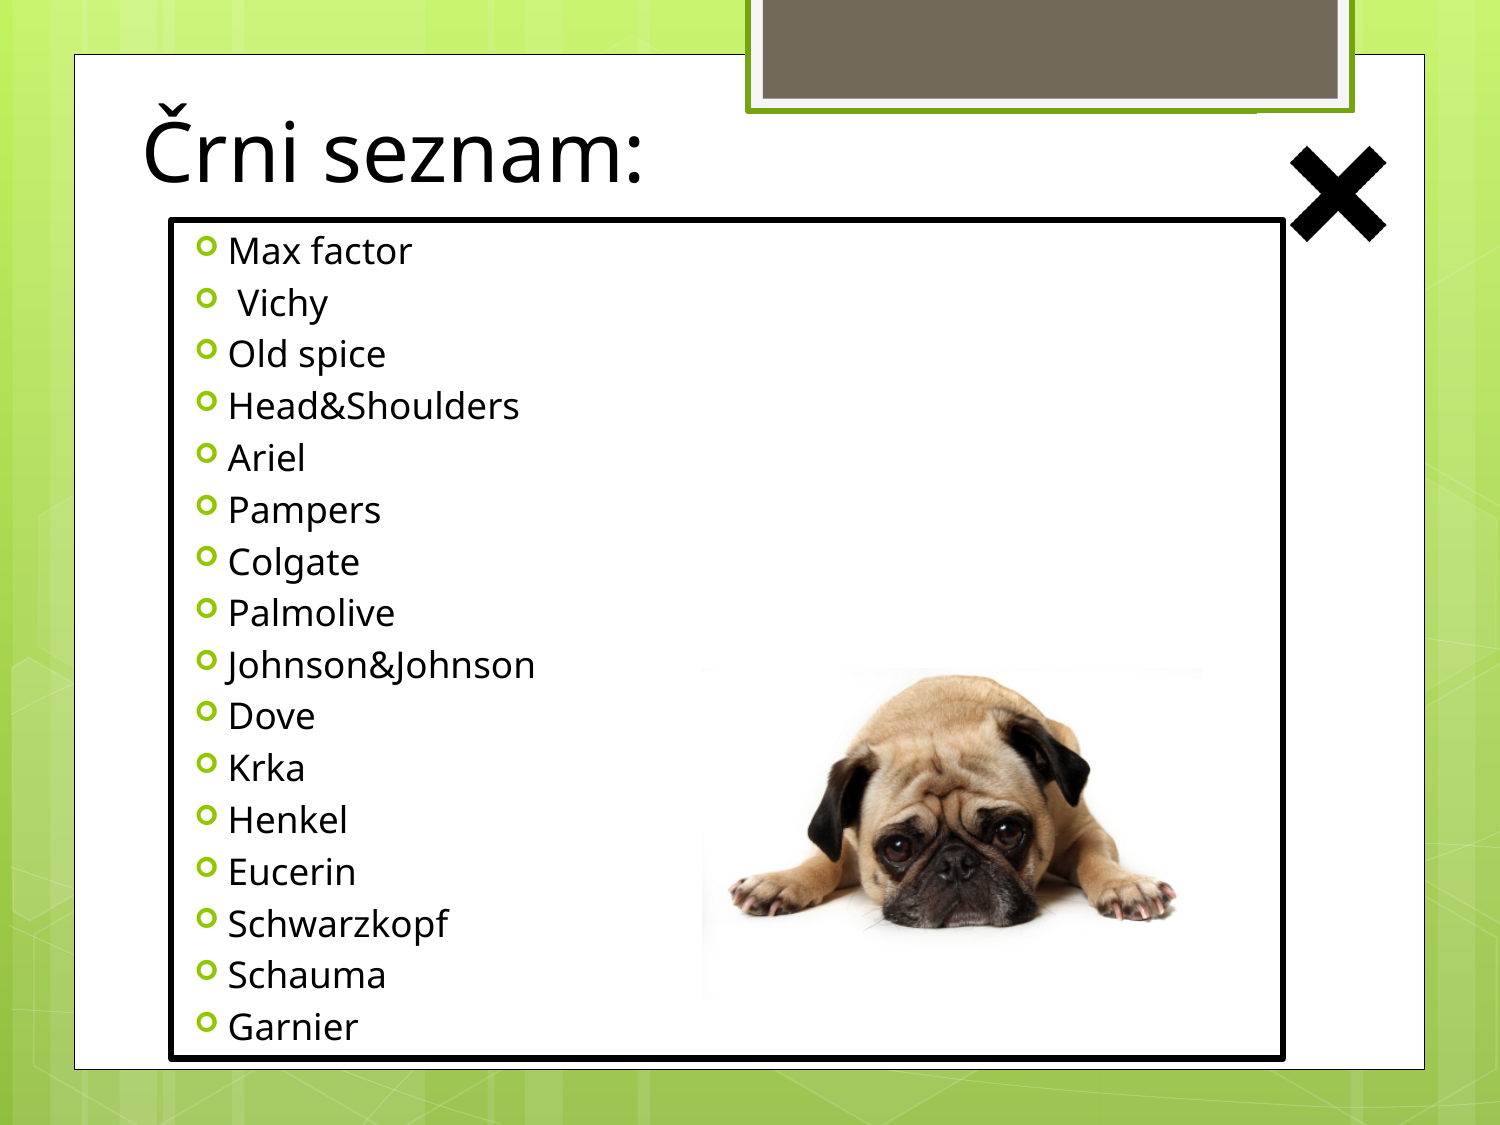

# Črni seznam:
Max factor
 Vichy
Old spice
Head&Shoulders
Ariel
Pampers
Colgate
Palmolive
Johnson&Johnson
Dove
Krka
Henkel
Eucerin
Schwarzkopf
Schauma
Garnier